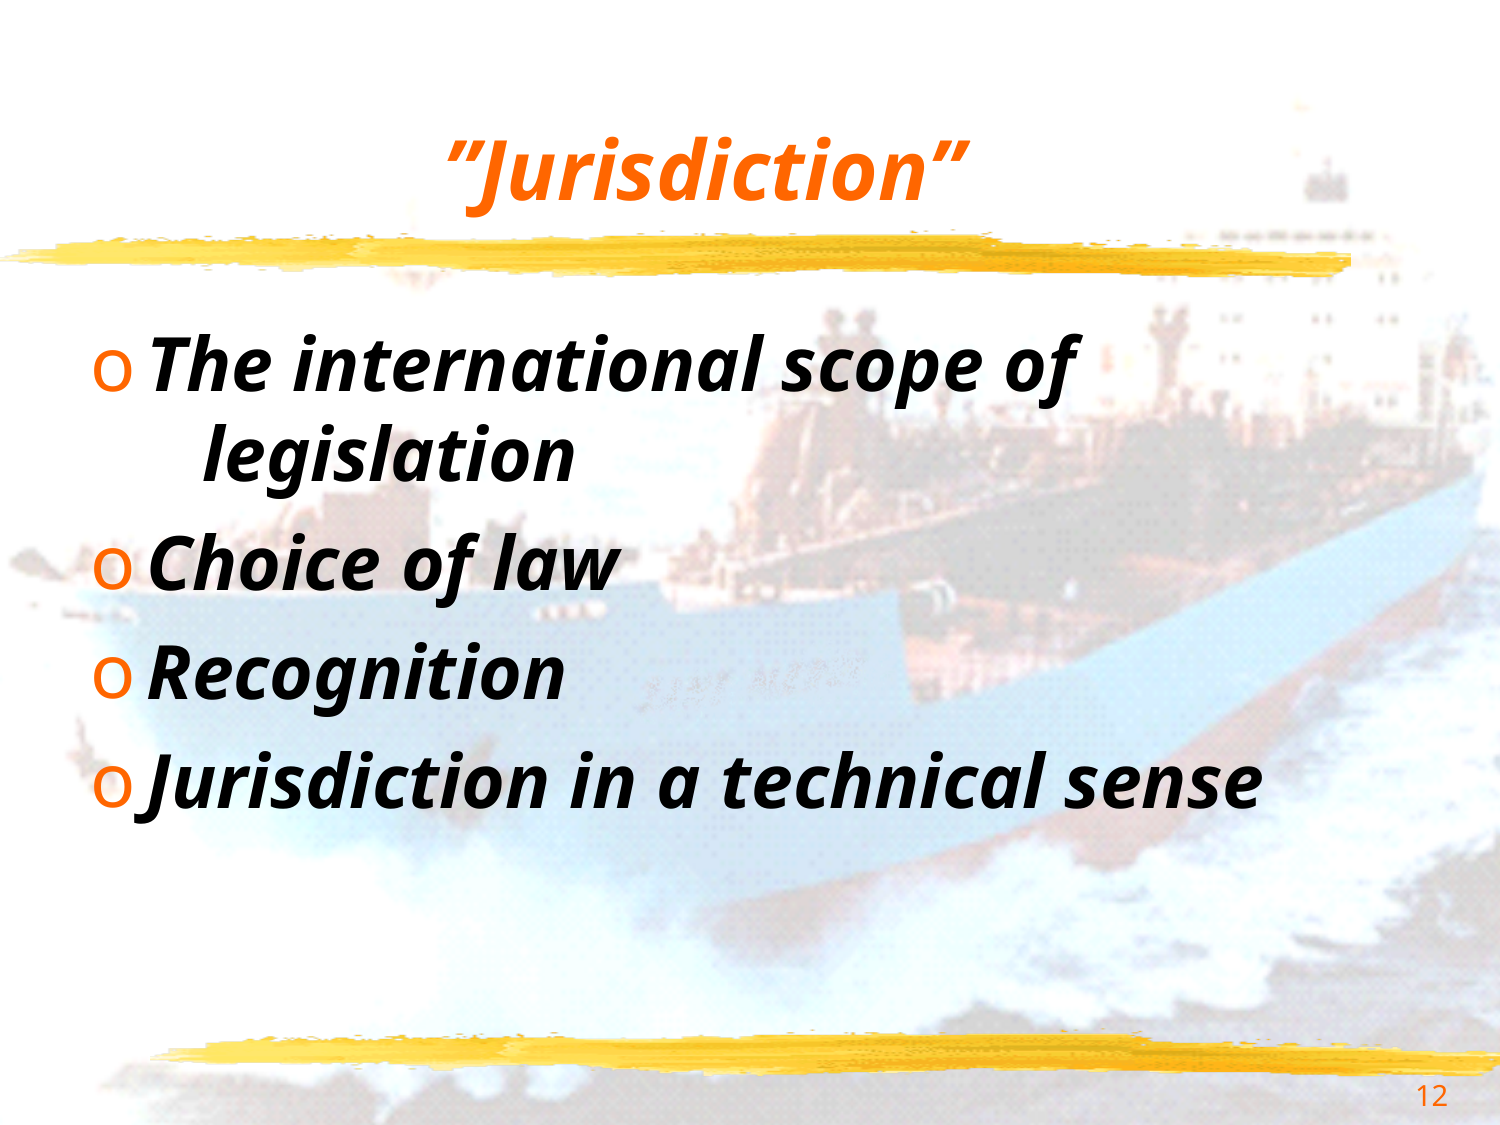

# ”Jurisdiction”
The international scope of legislation
Choice of law
Recognition
Jurisdiction in a technical sense